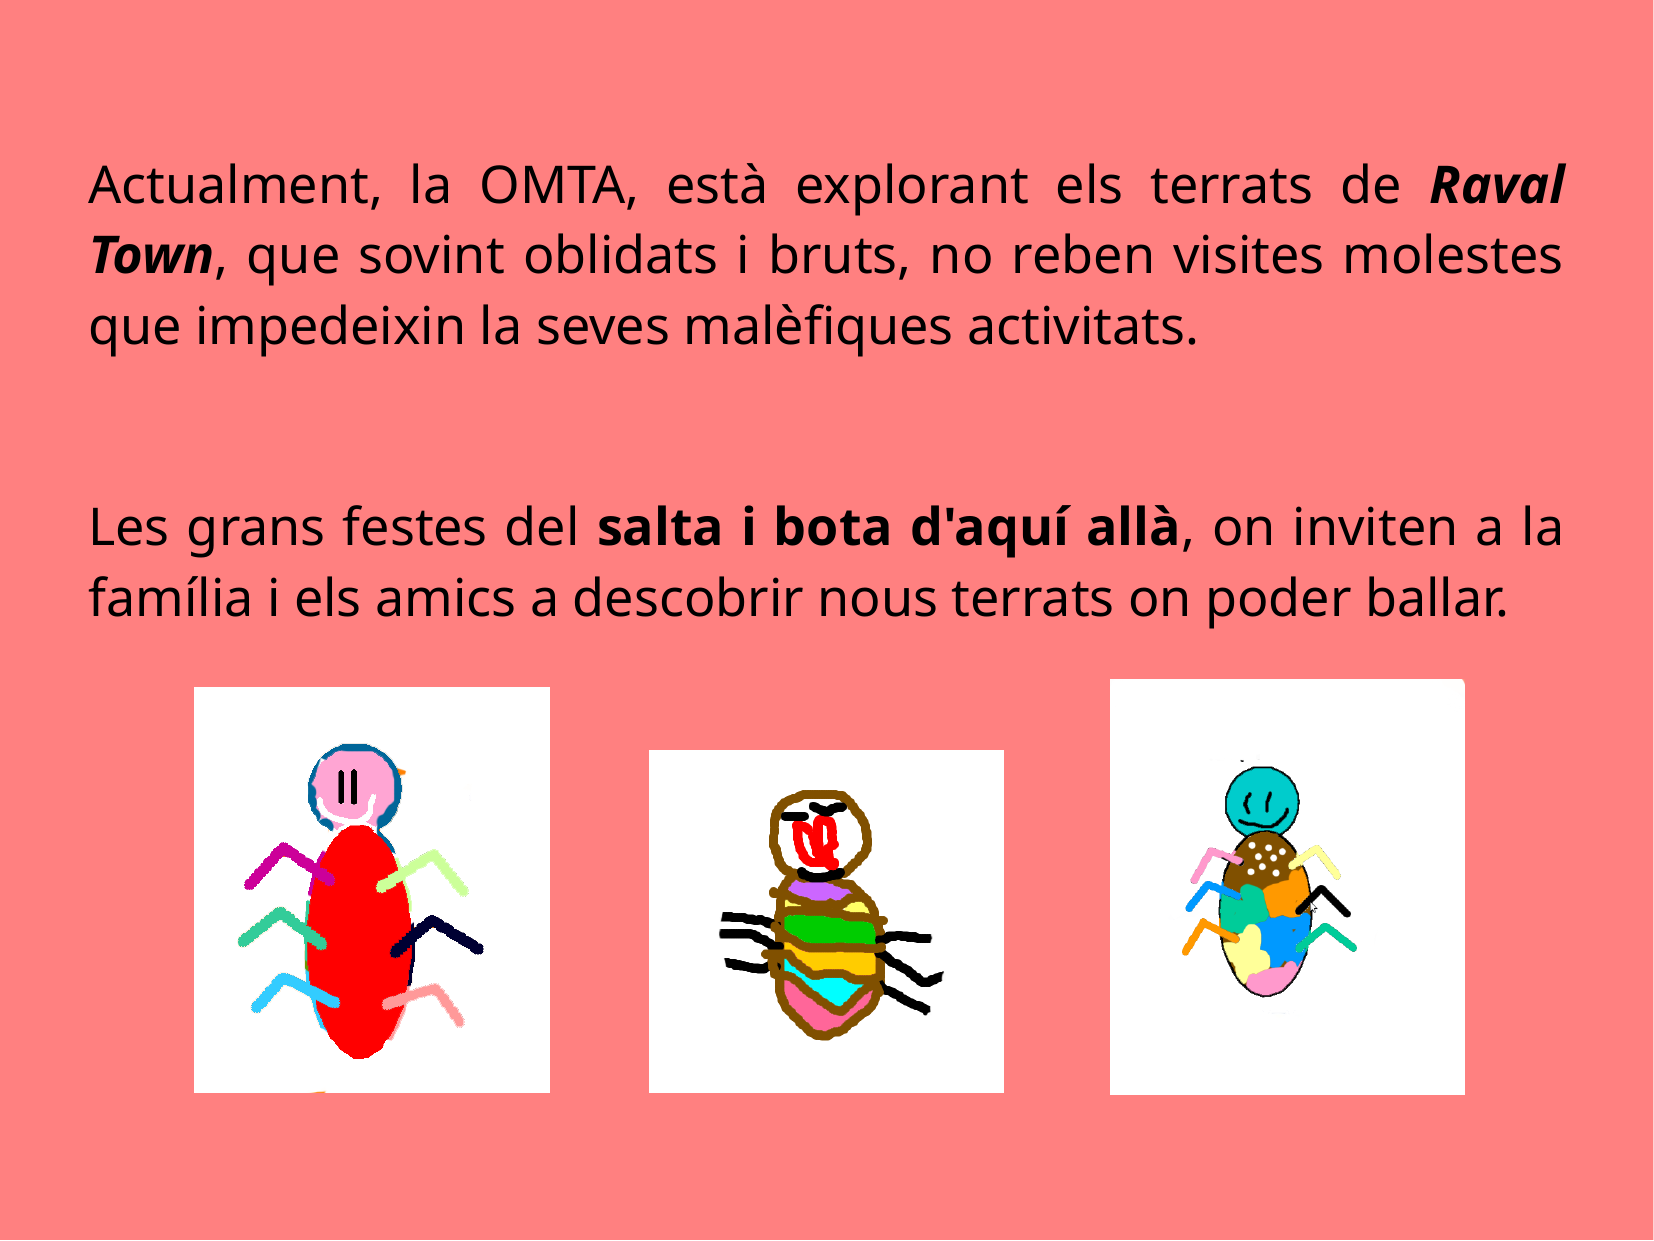

# Actualment, la OMTA, està explorant els terrats de Raval Town, que sovint oblidats i bruts, no reben visites molestes que impedeixin la seves malèfiques activitats.
Les grans festes del salta i bota d'aquí allà, on inviten a la família i els amics a descobrir nous terrats on poder ballar.